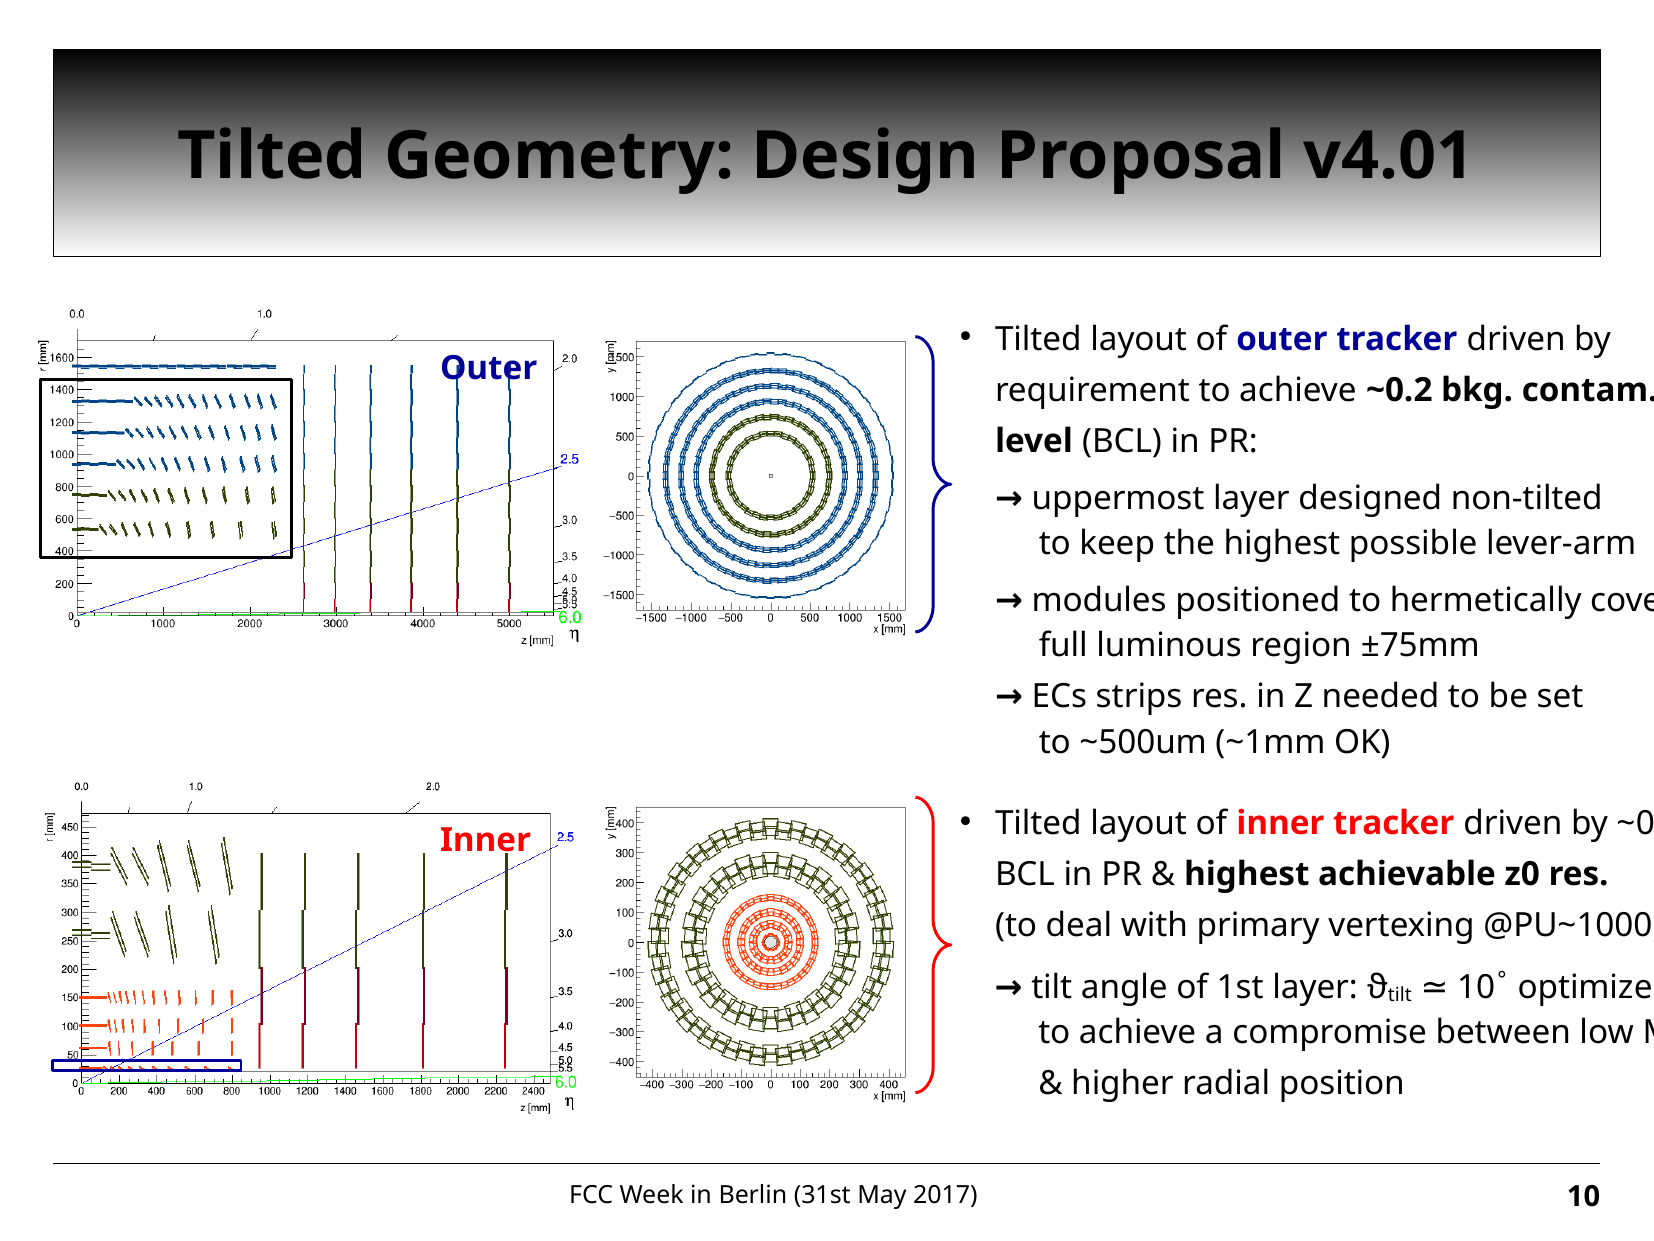

# Tilted Geometry: Design Proposal v4.01
Tilted layout of outer tracker driven by
requirement to achieve ~0.2 bkg. contam.
level (BCL) in PR:
→ uppermost layer designed non-tilted
 to keep the highest possible lever-arm
→ modules positioned to hermetically cover
 full luminous region ±75mm
→ ECs strips res. in Z needed to be set
 to ~500um (~1mm OK)
Outer
Tilted layout of inner tracker driven by ~0.2
BCL in PR & highest achievable z0 res.
(to deal with primary vertexing @PU~1000):
 → tilt angle of 1st layer: ϑtilt ≃ 10∘ optimized
 to achieve a compromise between low MB
 & higher radial position
Inner
10
FCC Week in Berlin (31st May 2017)